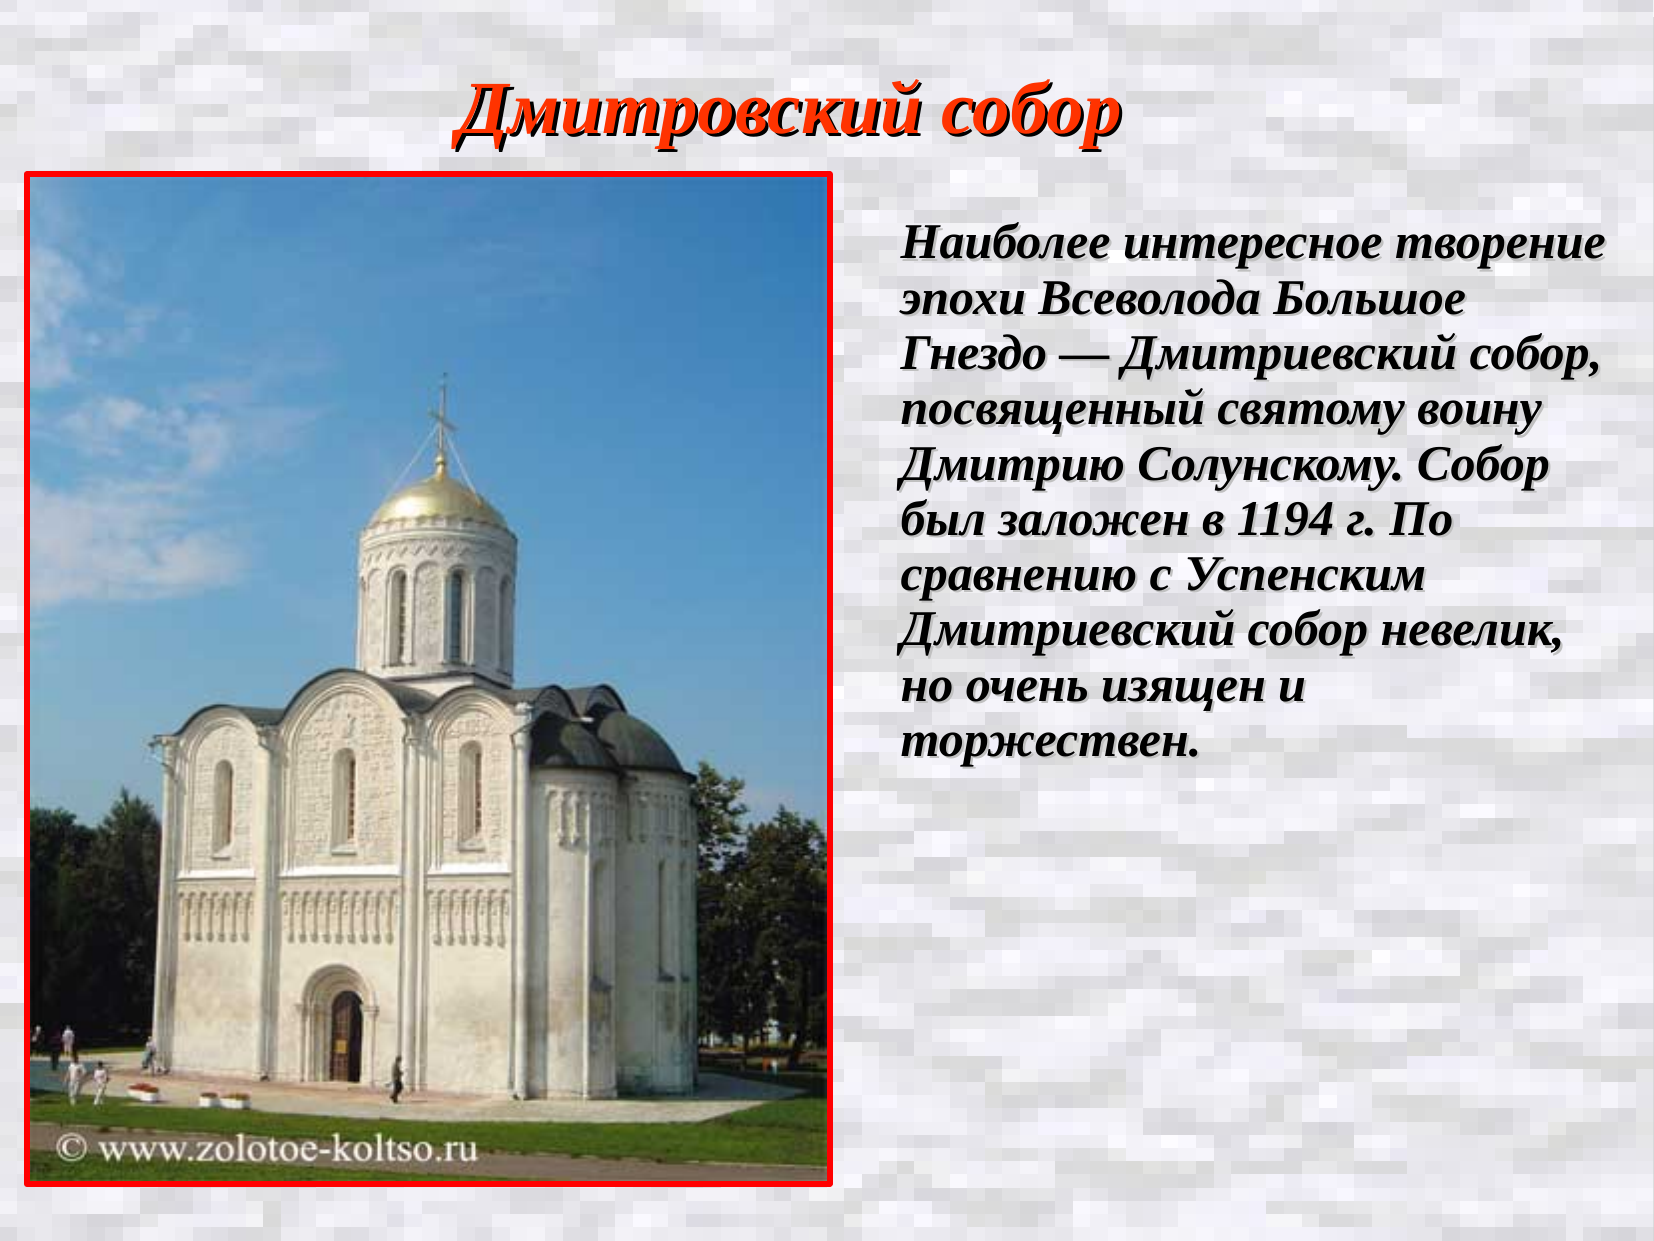

Дмитровский собор
Наиболее интересное творение эпохи Всеволода Большое Гнездо — Дмитриевский собор, посвященный святому воину Дмитрию Солунскому. Собор был заложен в 1194 г. По сравнению с Успенским Дмитриевский собор невелик, но очень изящен и торжествен.